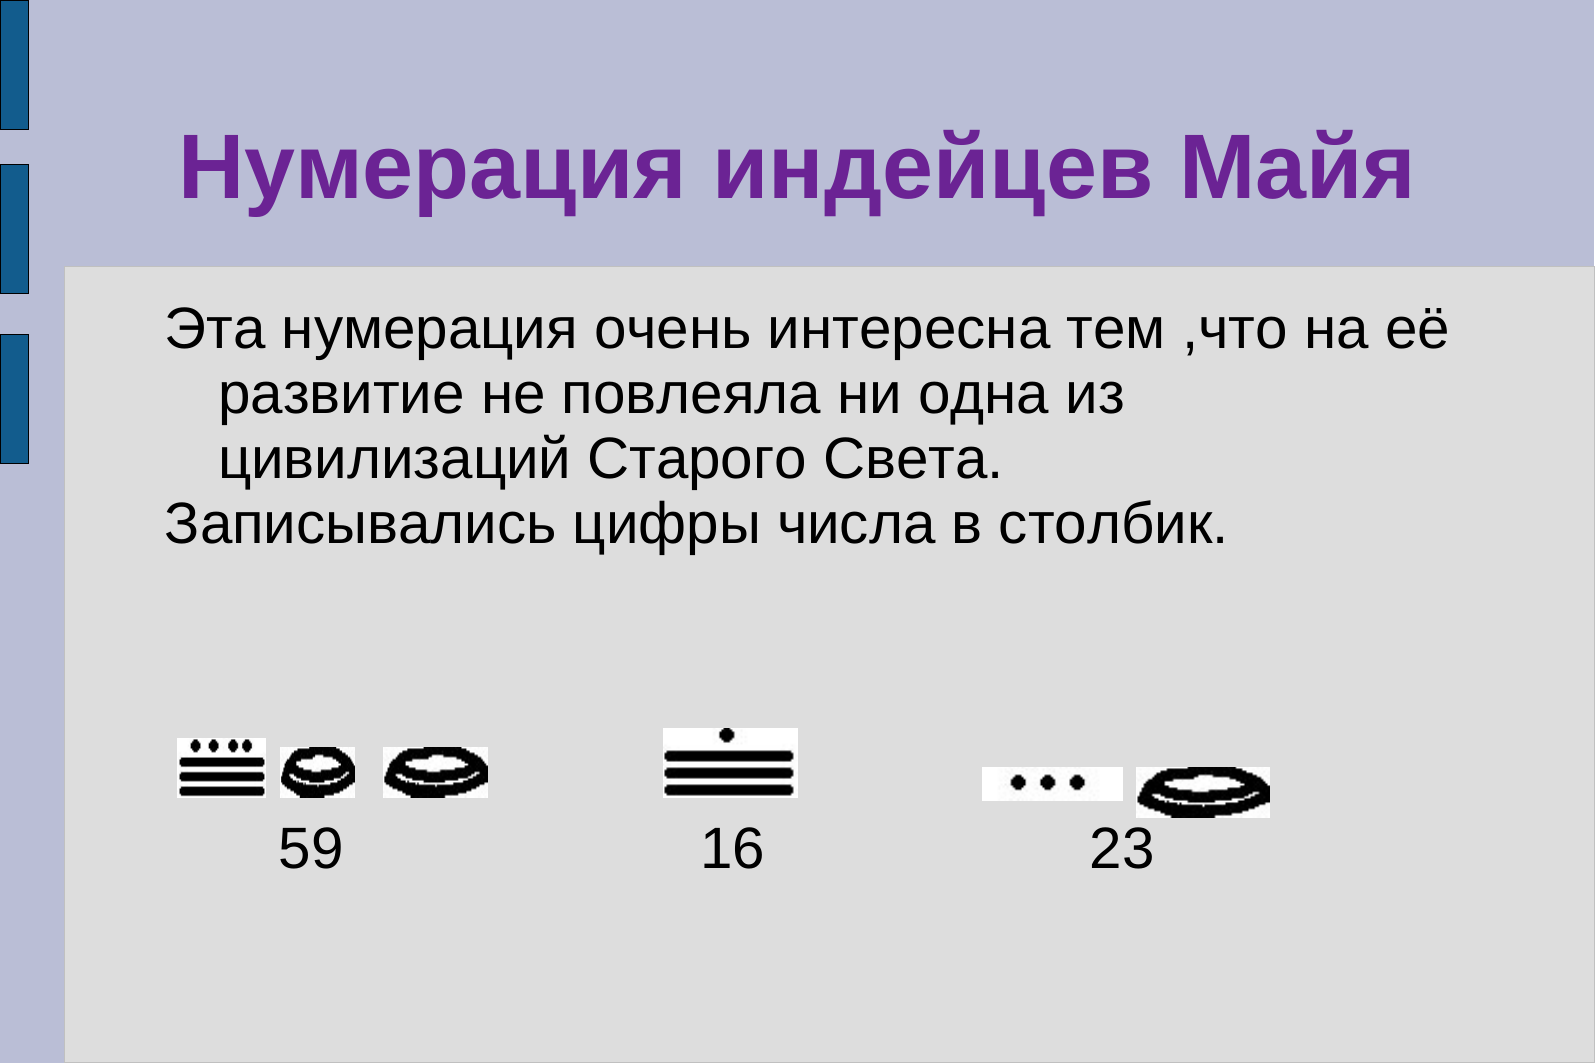

# Нумерация индейцев Майя
Эта нумерация очень интересна тем ,что на её развитие не повлеяла ни одна из цивилизаций Старого Света.
Записывались цифры числа в столбик.
 59 16 23